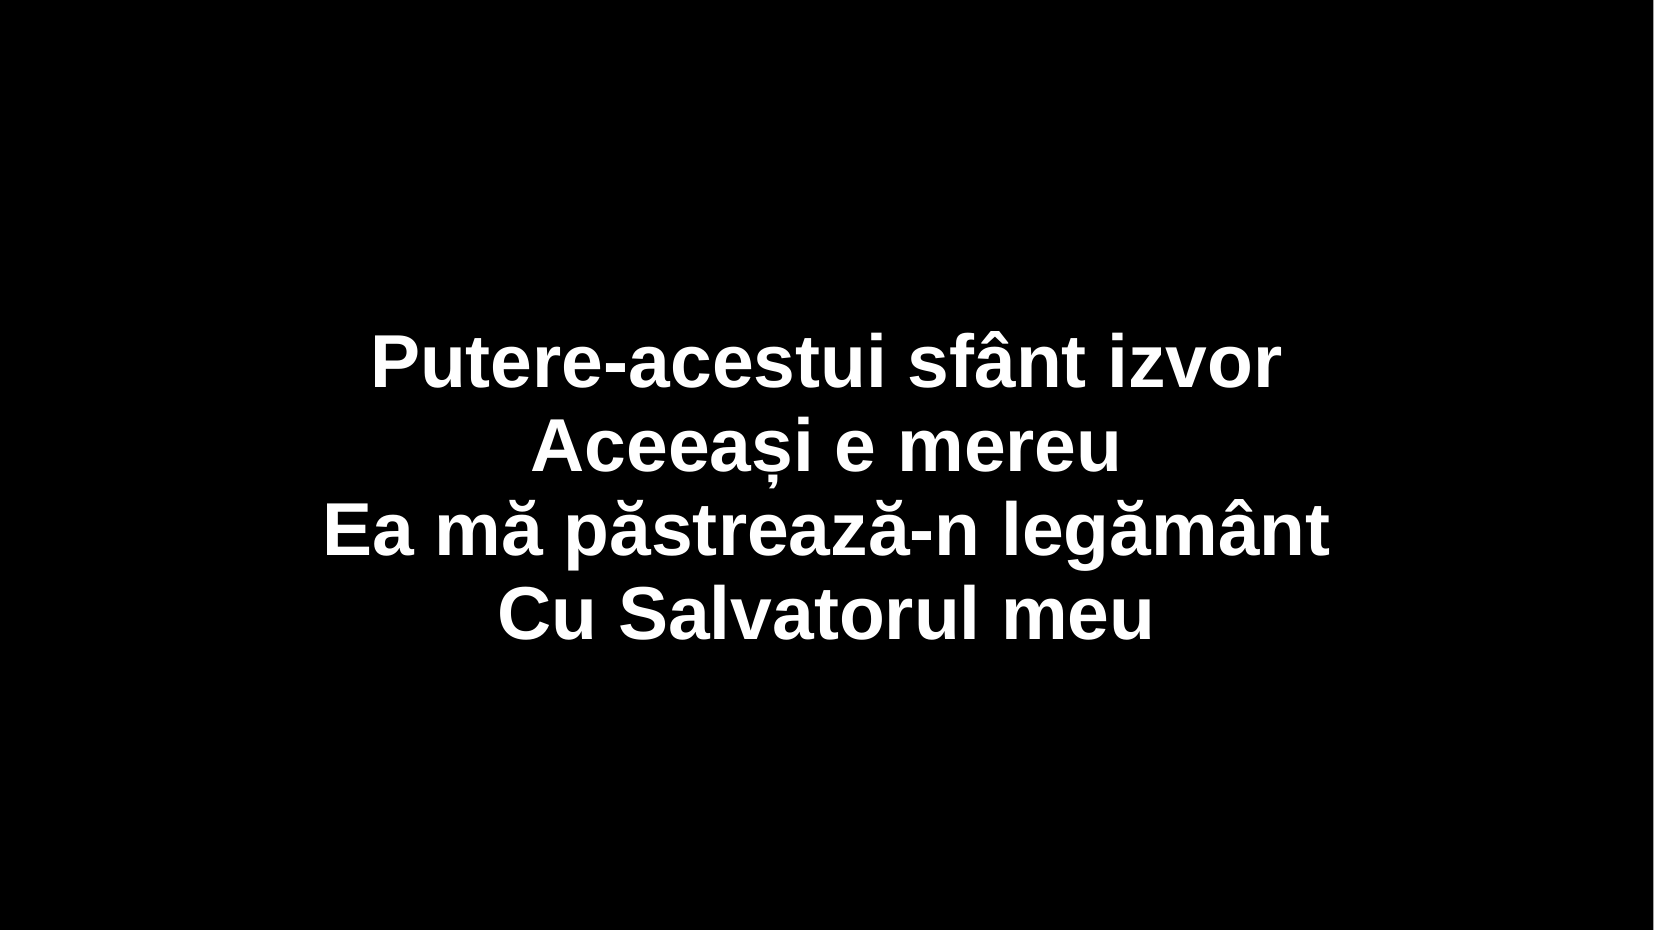

Putere-acestui sfânt izvor
Aceeași e mereu
Ea mă păstrează-n legământ
Cu Salvatorul meu